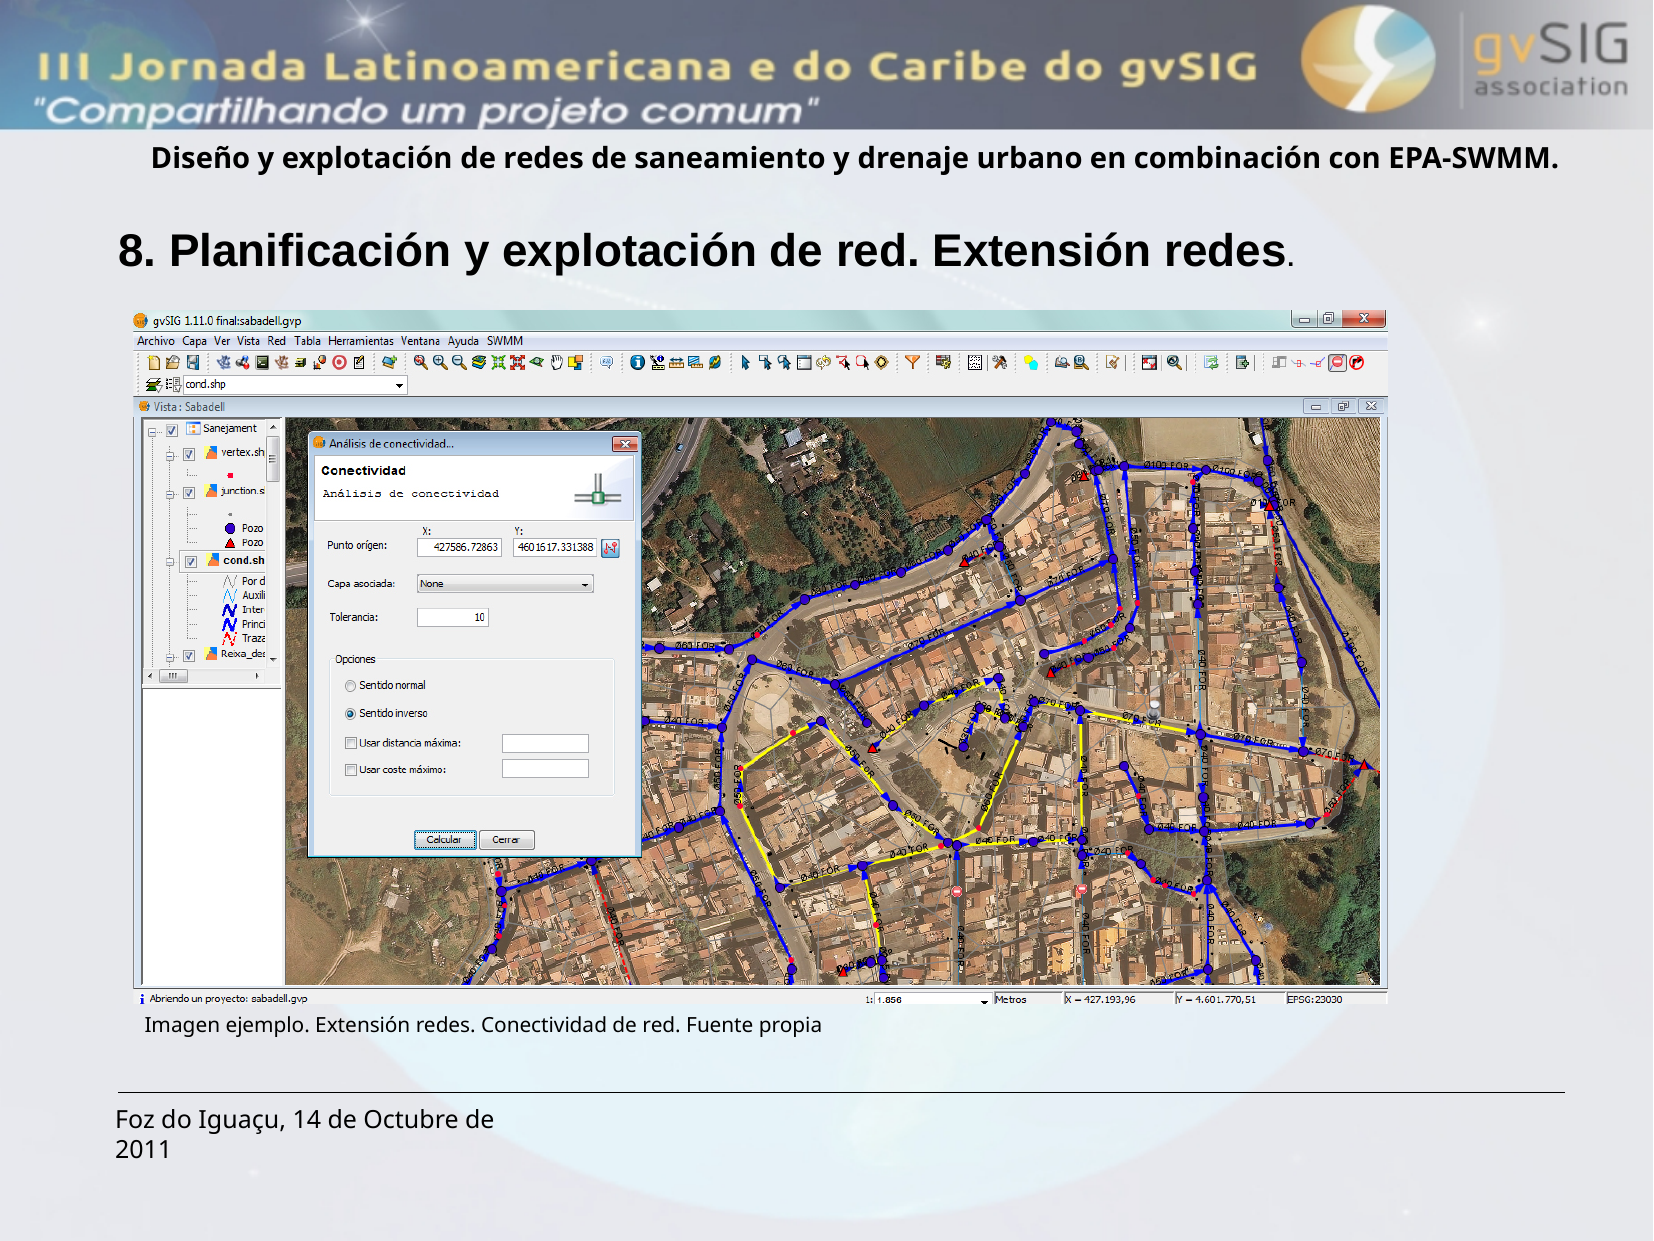

# Diseño y explotación de redes de saneamiento y drenaje urbano en combinación con EPA-SWMM.
8. Planificación y explotación de red. Extensión redes.
Imagen ejemplo. Extensión redes. Conectividad de red. Fuente propia
Foz do Iguaçu, 14 de Octubre de 2011